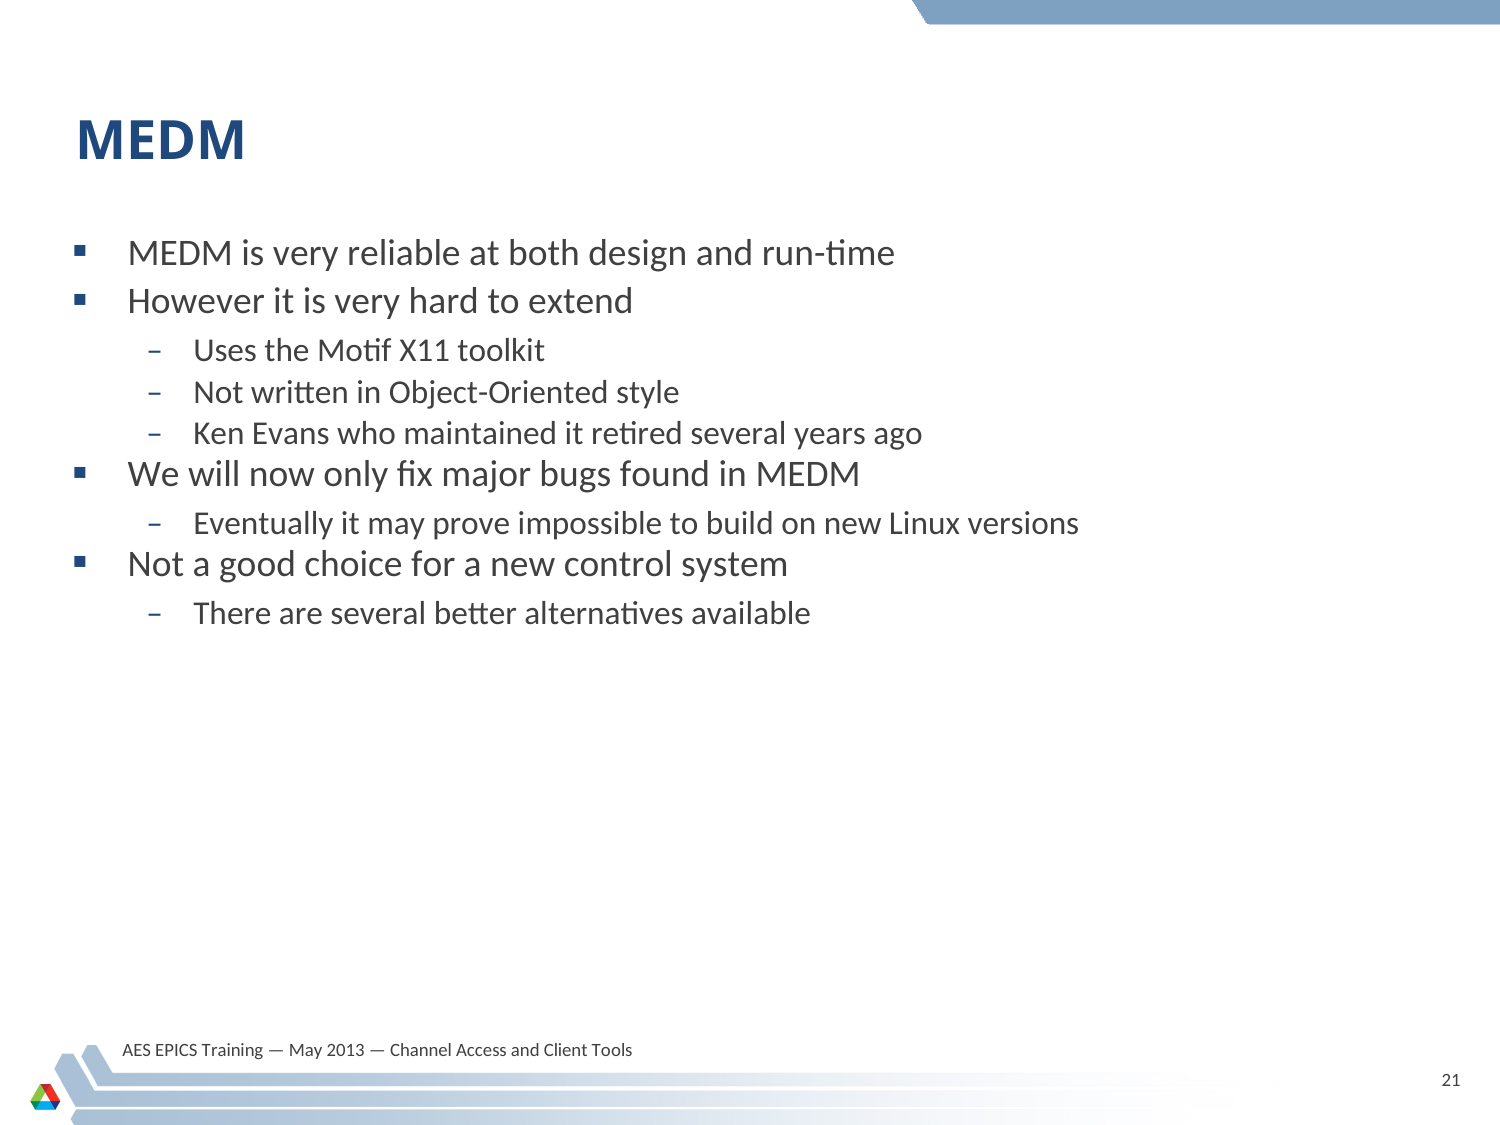

# MEDM
MEDM is very reliable at both design and run-time
However it is very hard to extend
Uses the Motif X11 toolkit
Not written in Object-Oriented style
Ken Evans who maintained it retired several years ago
We will now only fix major bugs found in MEDM
Eventually it may prove impossible to build on new Linux versions
Not a good choice for a new control system
There are several better alternatives available
AES EPICS Training — May 2013 — Channel Access and Client Tools
21